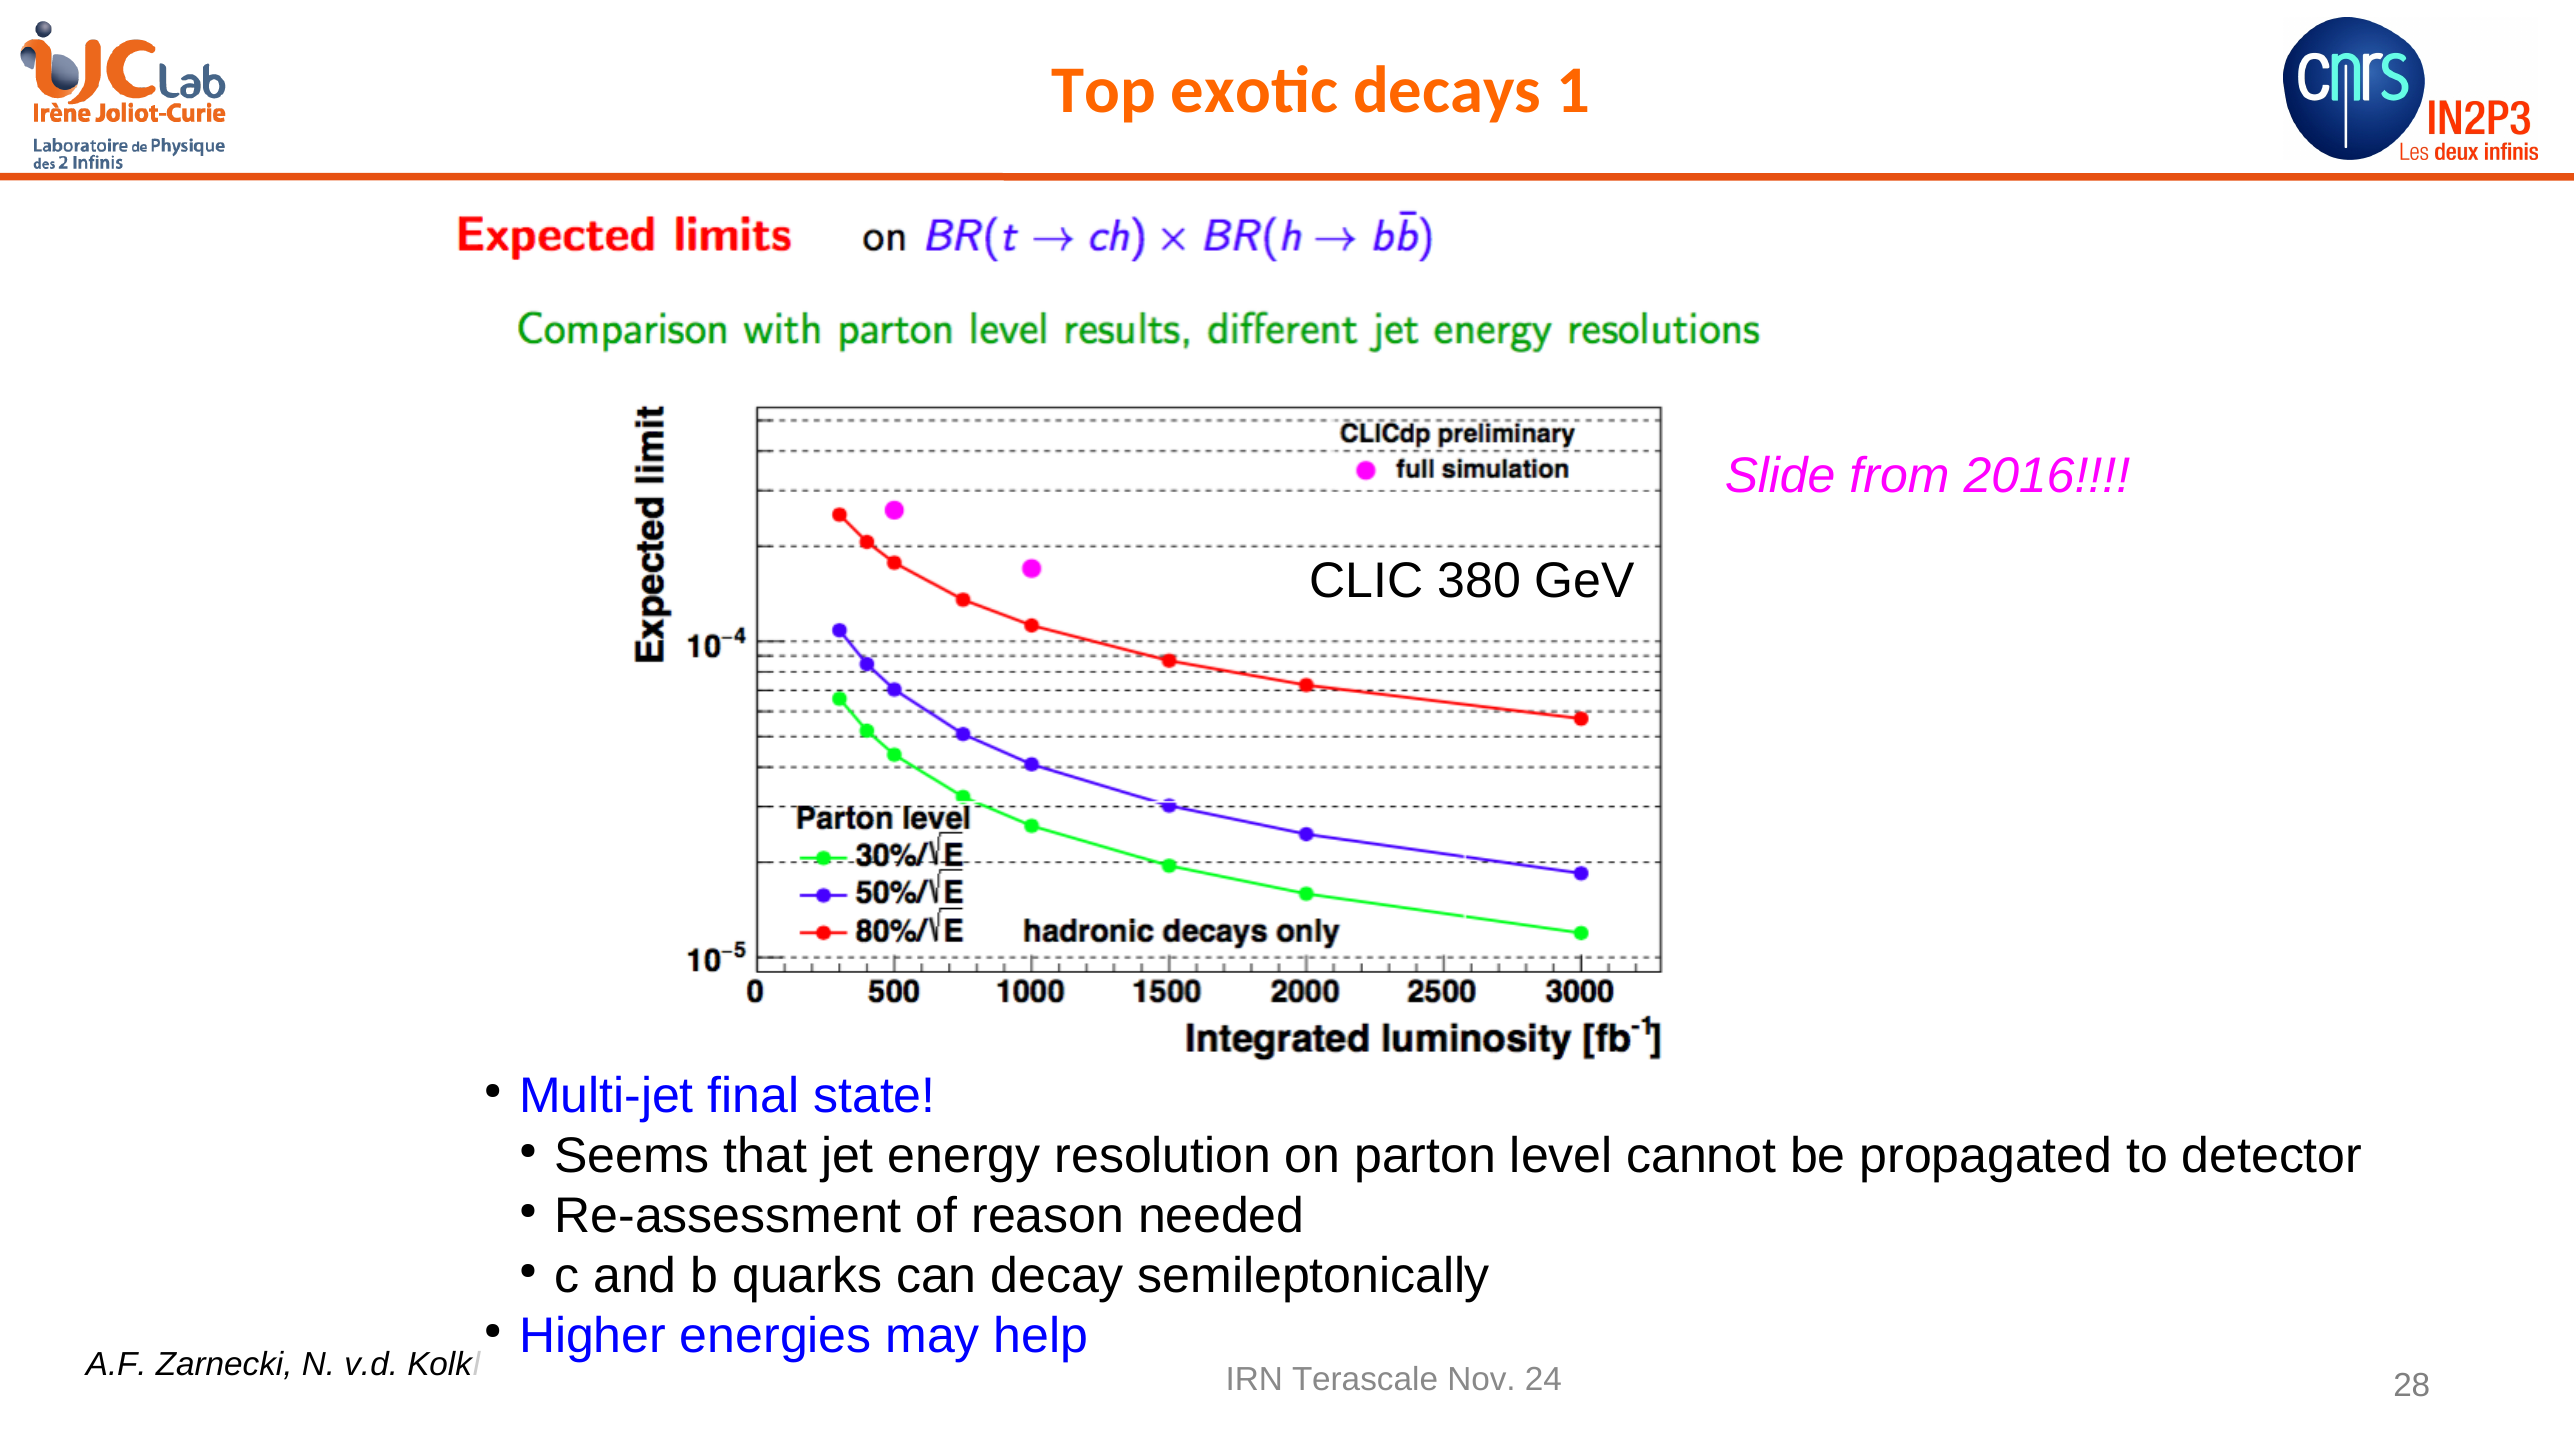

# Top exotic decays 1
Slide from 2016!!!!
CLIC 380 GeV
Multi-jet final state!
Seems that jet energy resolution on parton level cannot be propagated to detector
Re-assessment of reason needed
c and b quarks can decay semileptonically
Higher energies may help
A.F. Zarnecki, N. v.d. Kolkl
28